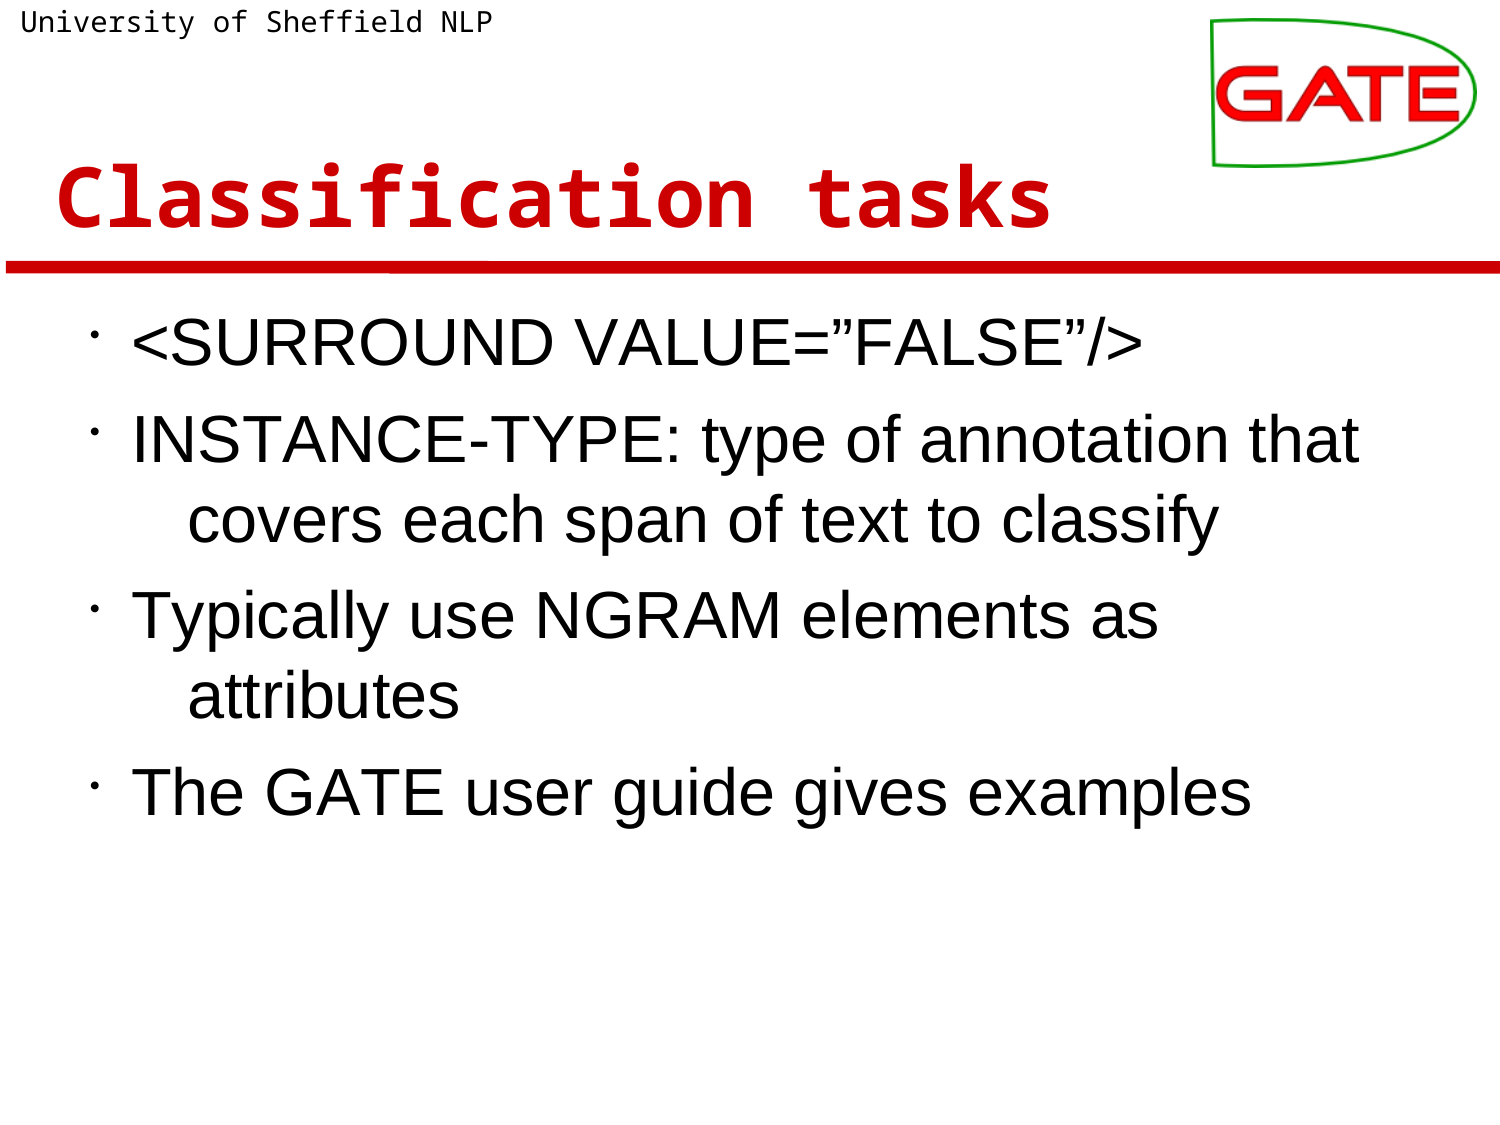

# Classification tasks
<SURROUND VALUE=”FALSE”/>
INSTANCE-TYPE: type of annotation that covers each span of text to classify
Typically use NGRAM elements as attributes
The GATE user guide gives examples